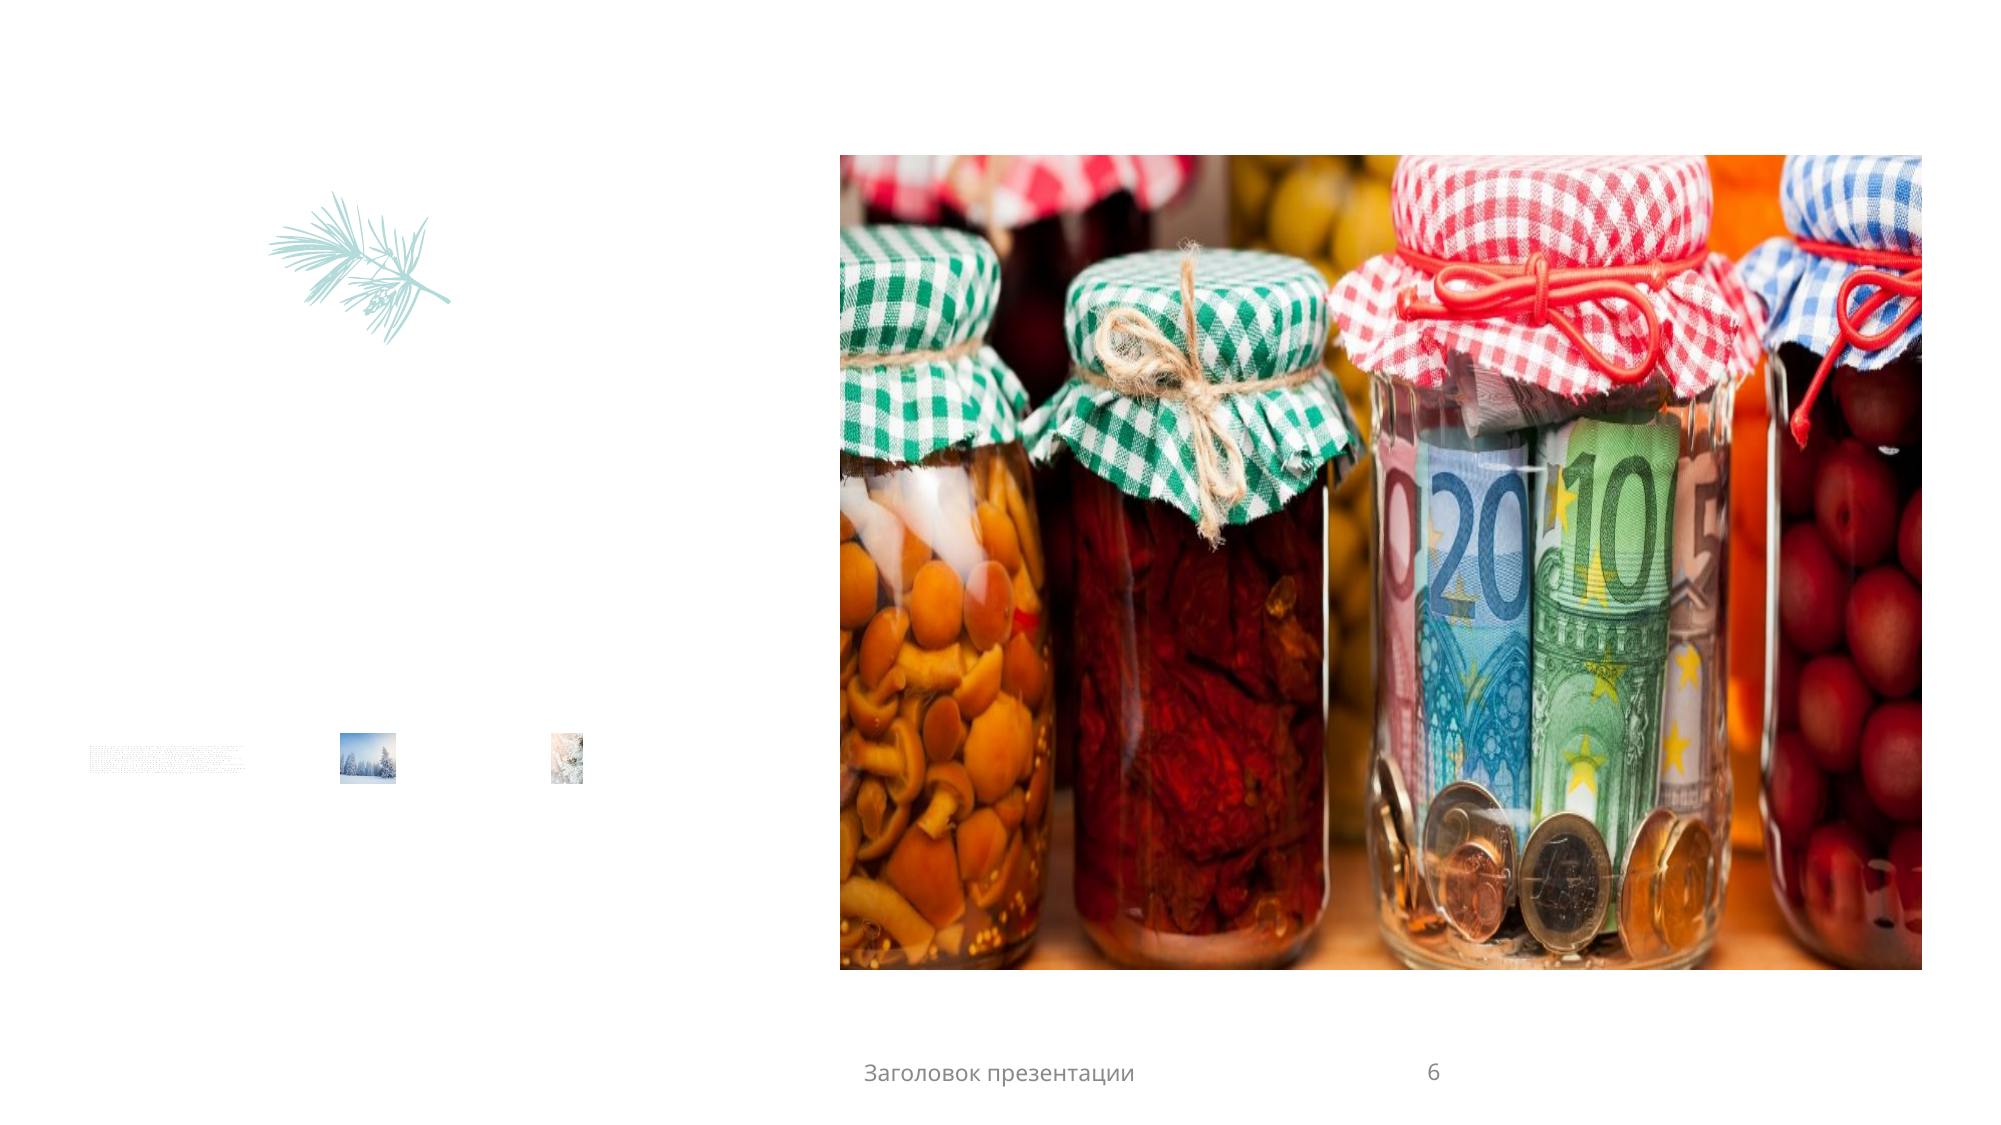

# Противодействие коррупции в Швеции
Швеция до середины XIX век считалось страной, насквозь пораженной коррупцией. Но после принятого элитой и руководством страны стратегического решения о полной модернизации страны в ней был разработан и начал исполняться комплекс мер, направленных на полное исключение меркантильных соображений у чиновников. Госрегулирование было основано на стимулах честного и ответственного управления - через налоги, льготы и субсидии, а не с помощью запретов и разрешений, получаемых из тех или иных органов власти. Для граждан был открыт доступ к внутренним документам государственного управления, позволивший всем желающим понимать, как работает государство, а главное - была создана независимая и эффективная система правосудия.
Заголовок презентации